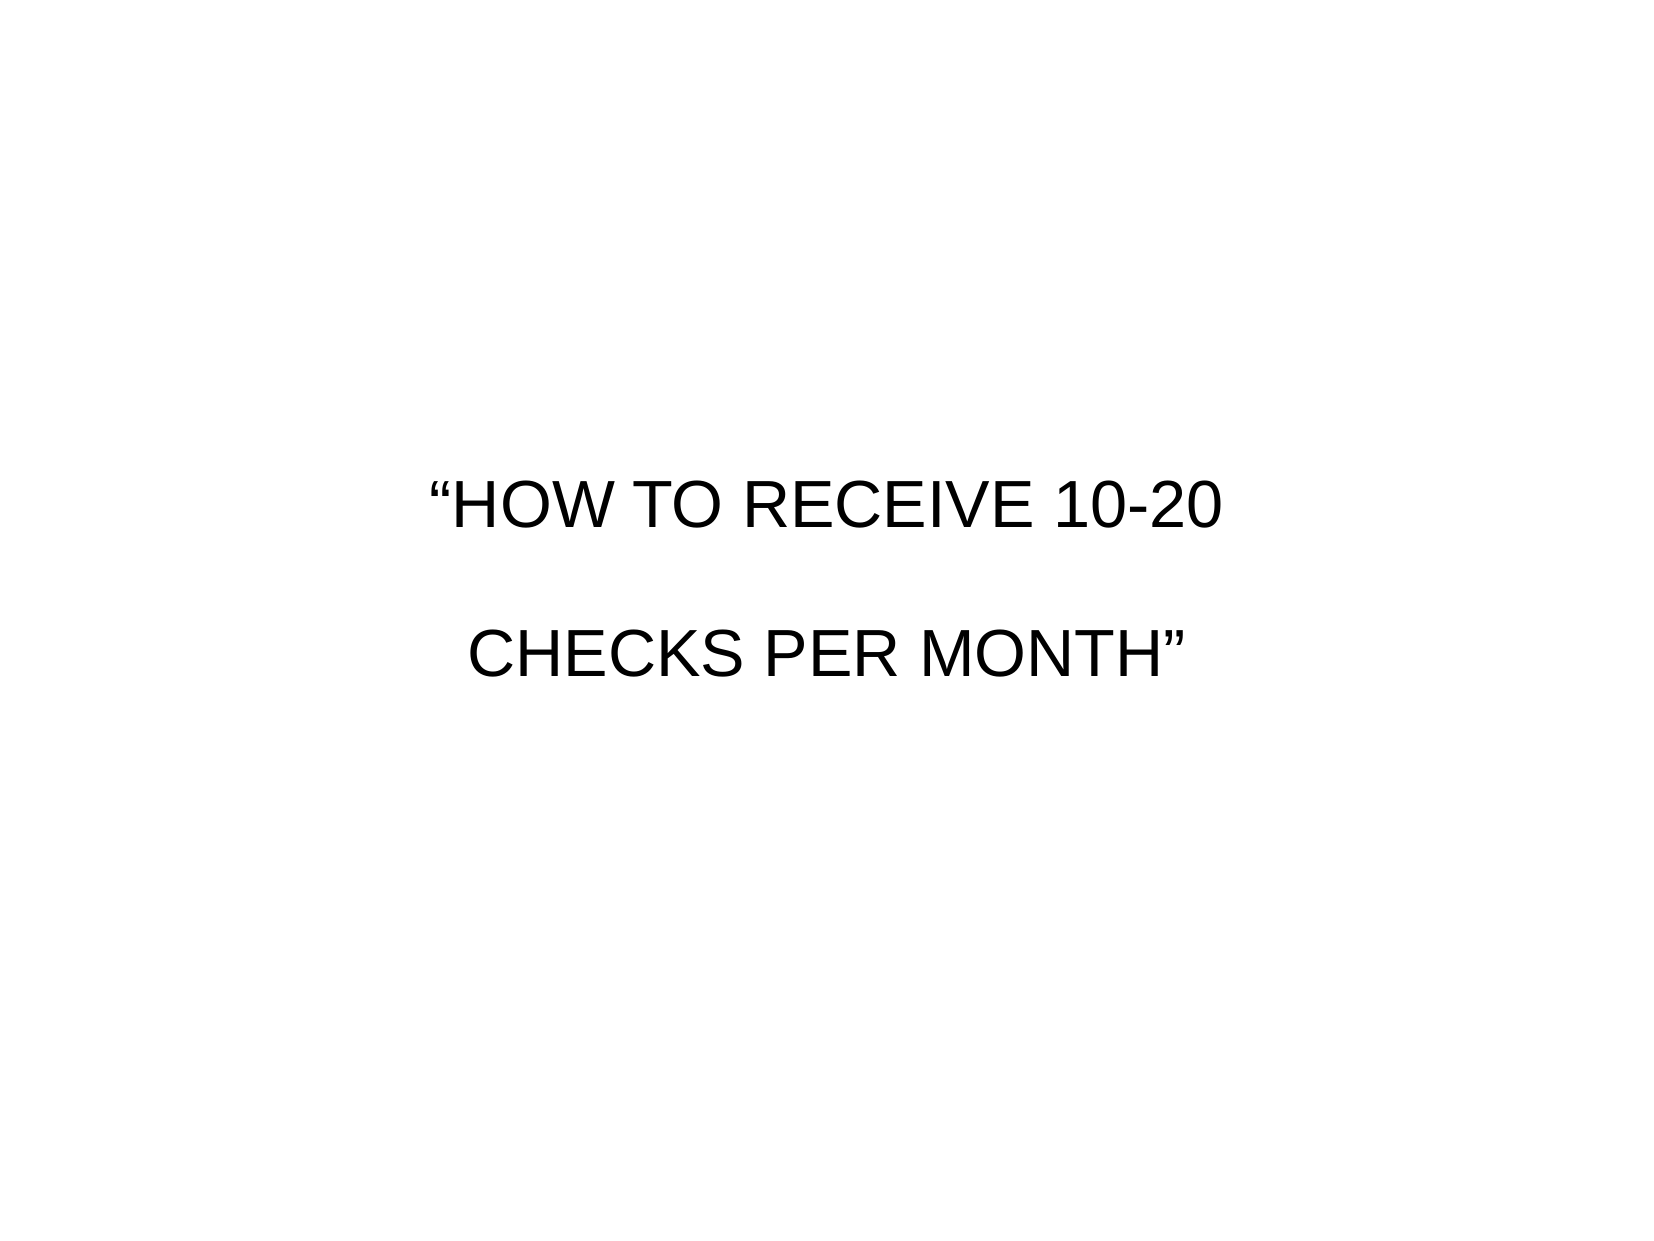

# “HOW TO RECEIVE 10-20
CHECKS PER MONTH”